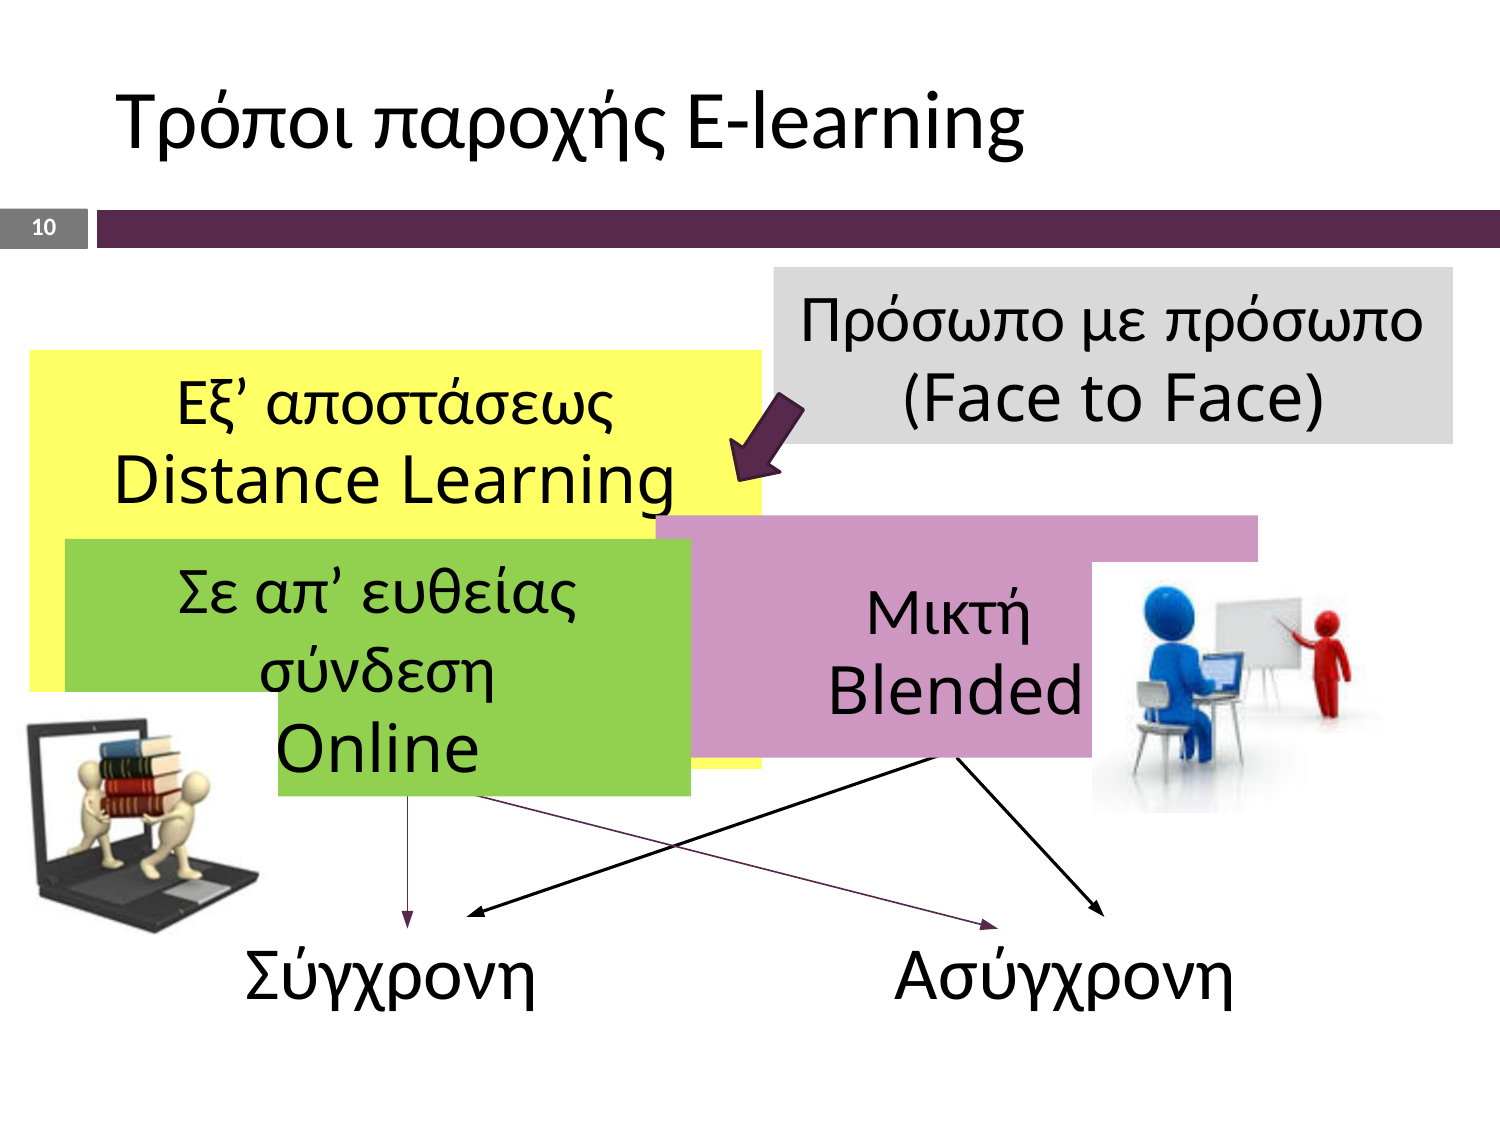

# Τρόποι παροχής E-learning
9
Πρόσωπο με πρόσωπο
(Face to Face)
Εξ’ αποστάσεως
Distance Learning
Μικτή
Blended
Σε απ’ ευθείας σύνδεση
Online
Σύγχρονη
Ασύγχρονη